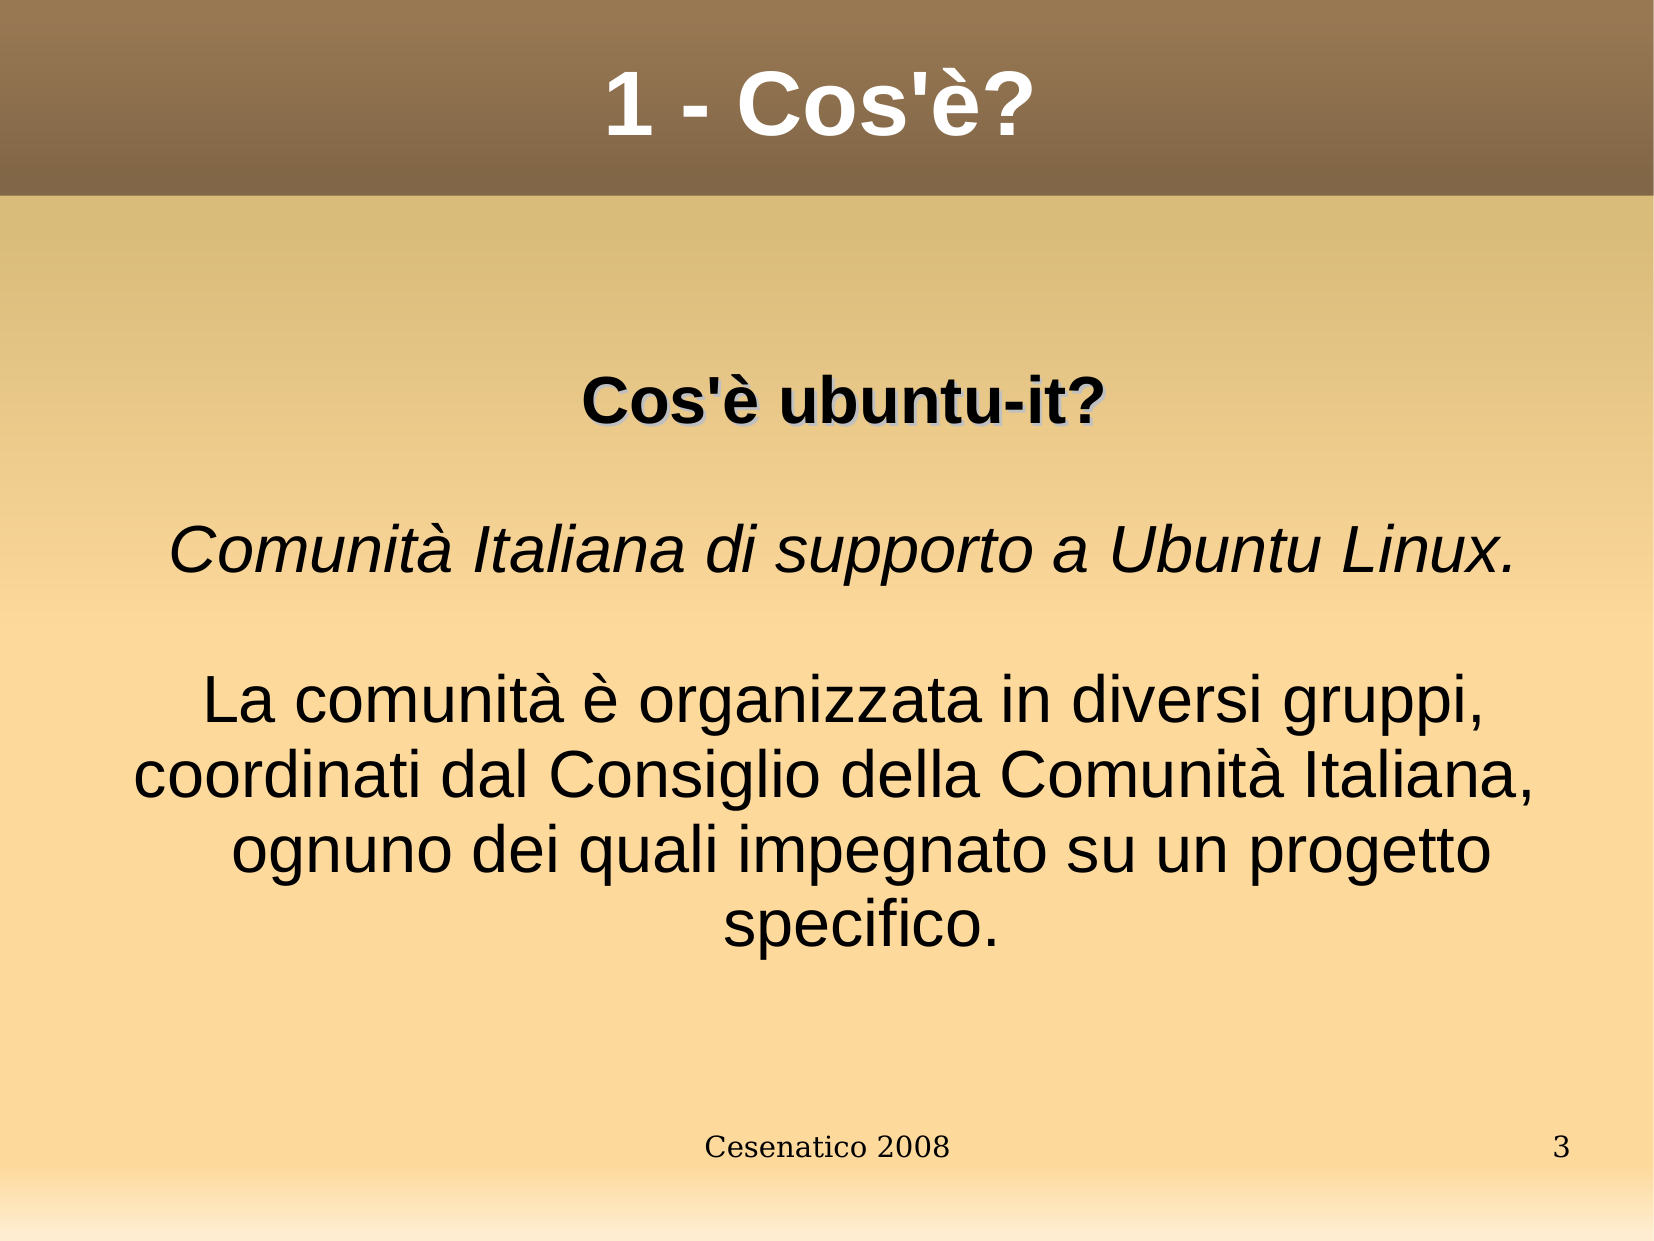

# 1 - Cos'è?
Cos'è ubuntu-it?
Comunità Italiana di supporto a Ubuntu Linux.
La comunità è organizzata in diversi gruppi,
coordinati dal Consiglio della Comunità Italiana, ognuno dei quali impegnato su un progetto specifico.
Cesenatico 2008
3